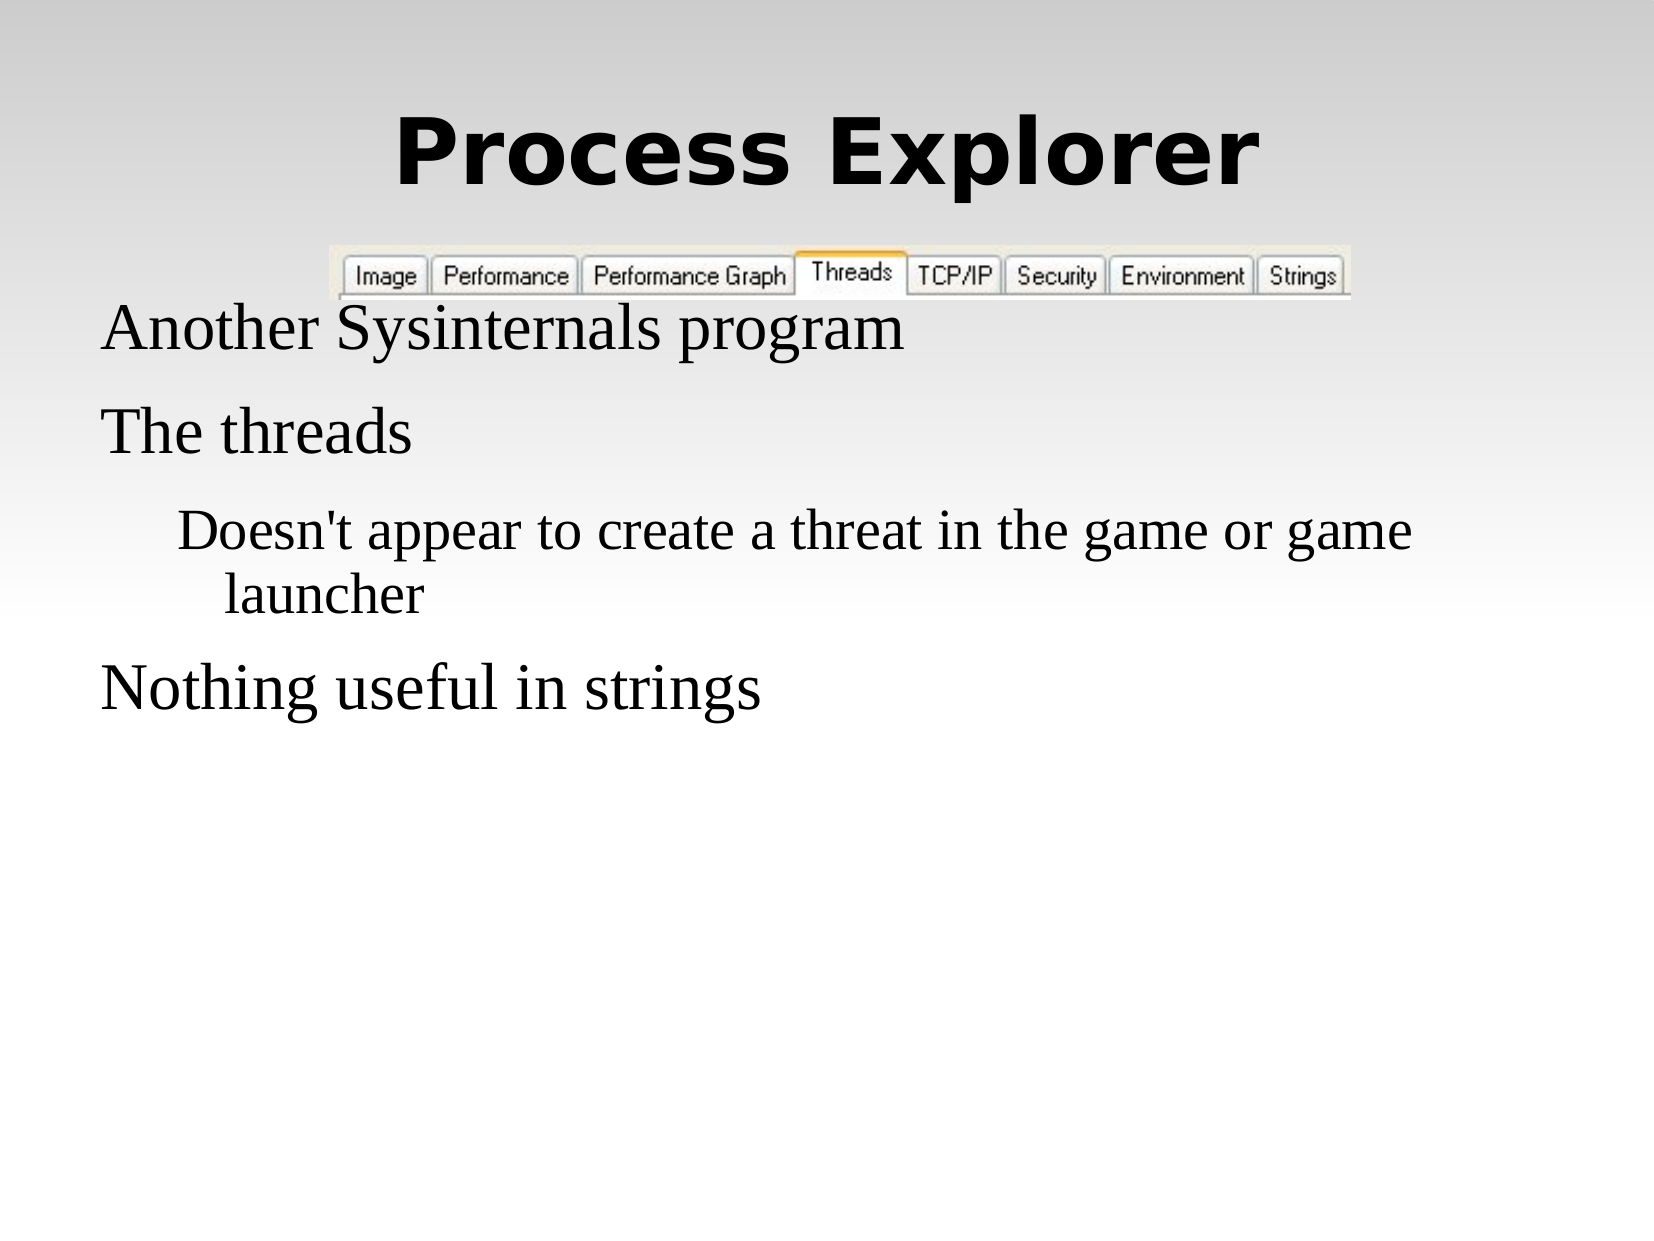

# Process Explorer
Another Sysinternals program
The threads
Doesn't appear to create a threat in the game or game launcher
Nothing useful in strings